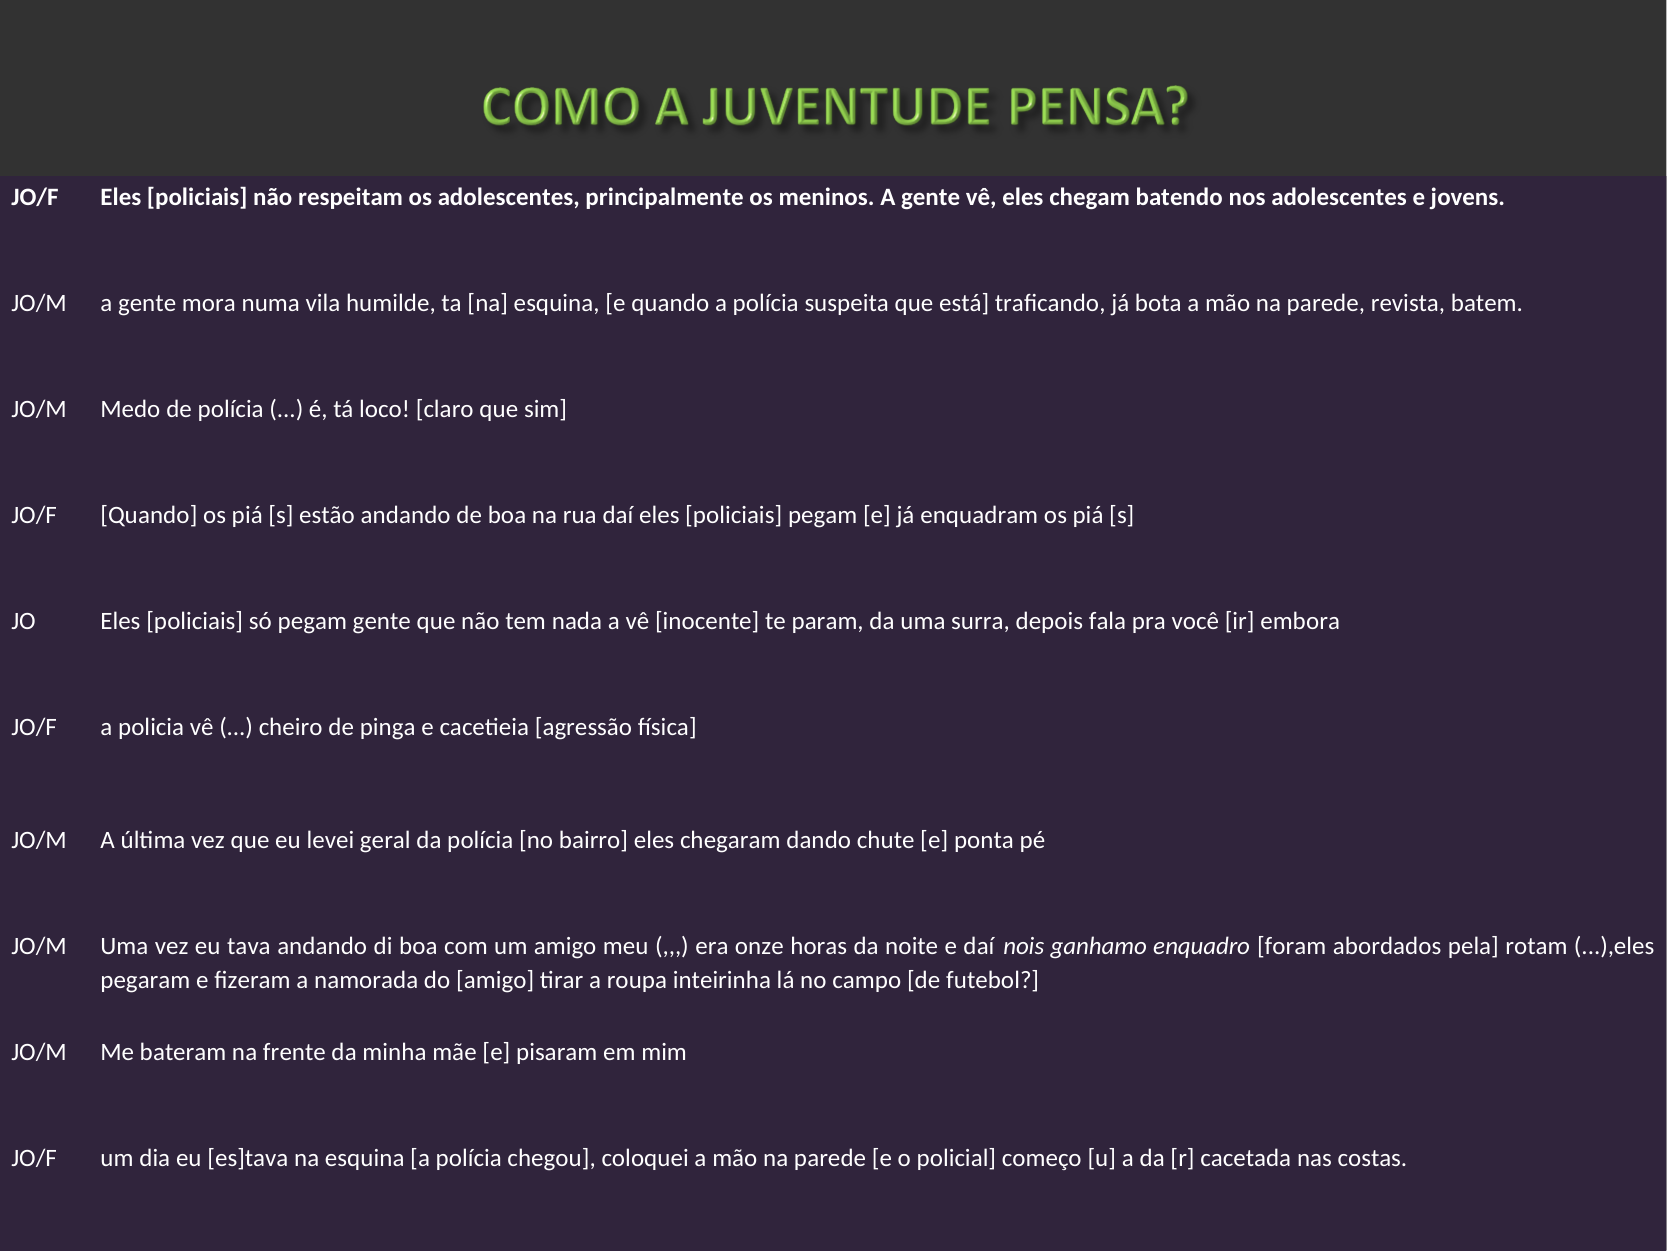

| JO/F | Eles [policiais] não respeitam os adolescentes, principalmente os meninos. A gente vê, eles chegam batendo nos adolescentes e jovens. |
| --- | --- |
| JO/M | a gente mora numa vila humilde, ta [na] esquina, [e quando a polícia suspeita que está] traficando, já bota a mão na parede, revista, batem. |
| JO/M | Medo de polícia (...) é, tá loco! [claro que sim] |
| JO/F | [Quando] os piá [s] estão andando de boa na rua daí eles [policiais] pegam [e] já enquadram os piá [s] |
| JO | Eles [policiais] só pegam gente que não tem nada a vê [inocente] te param, da uma surra, depois fala pra você [ir] embora |
| JO/F | a policia vê (...) cheiro de pinga e cacetieia [agressão física] |
| JO/M | A última vez que eu levei geral da polícia [no bairro] eles chegaram dando chute [e] ponta pé |
| JO/M | Uma vez eu tava andando di boa com um amigo meu (,,,) era onze horas da noite e daí nois ganhamo enquadro [foram abordados pela] rotam (...),eles pegaram e fizeram a namorada do [amigo] tirar a roupa inteirinha lá no campo [de futebol?] |
| JO/M | Me bateram na frente da minha mãe [e] pisaram em mim |
| JO/F | um dia eu [es]tava na esquina [a polícia chegou], coloquei a mão na parede [e o policial] começo [u] a da [r] cacetada nas costas. |
| | |